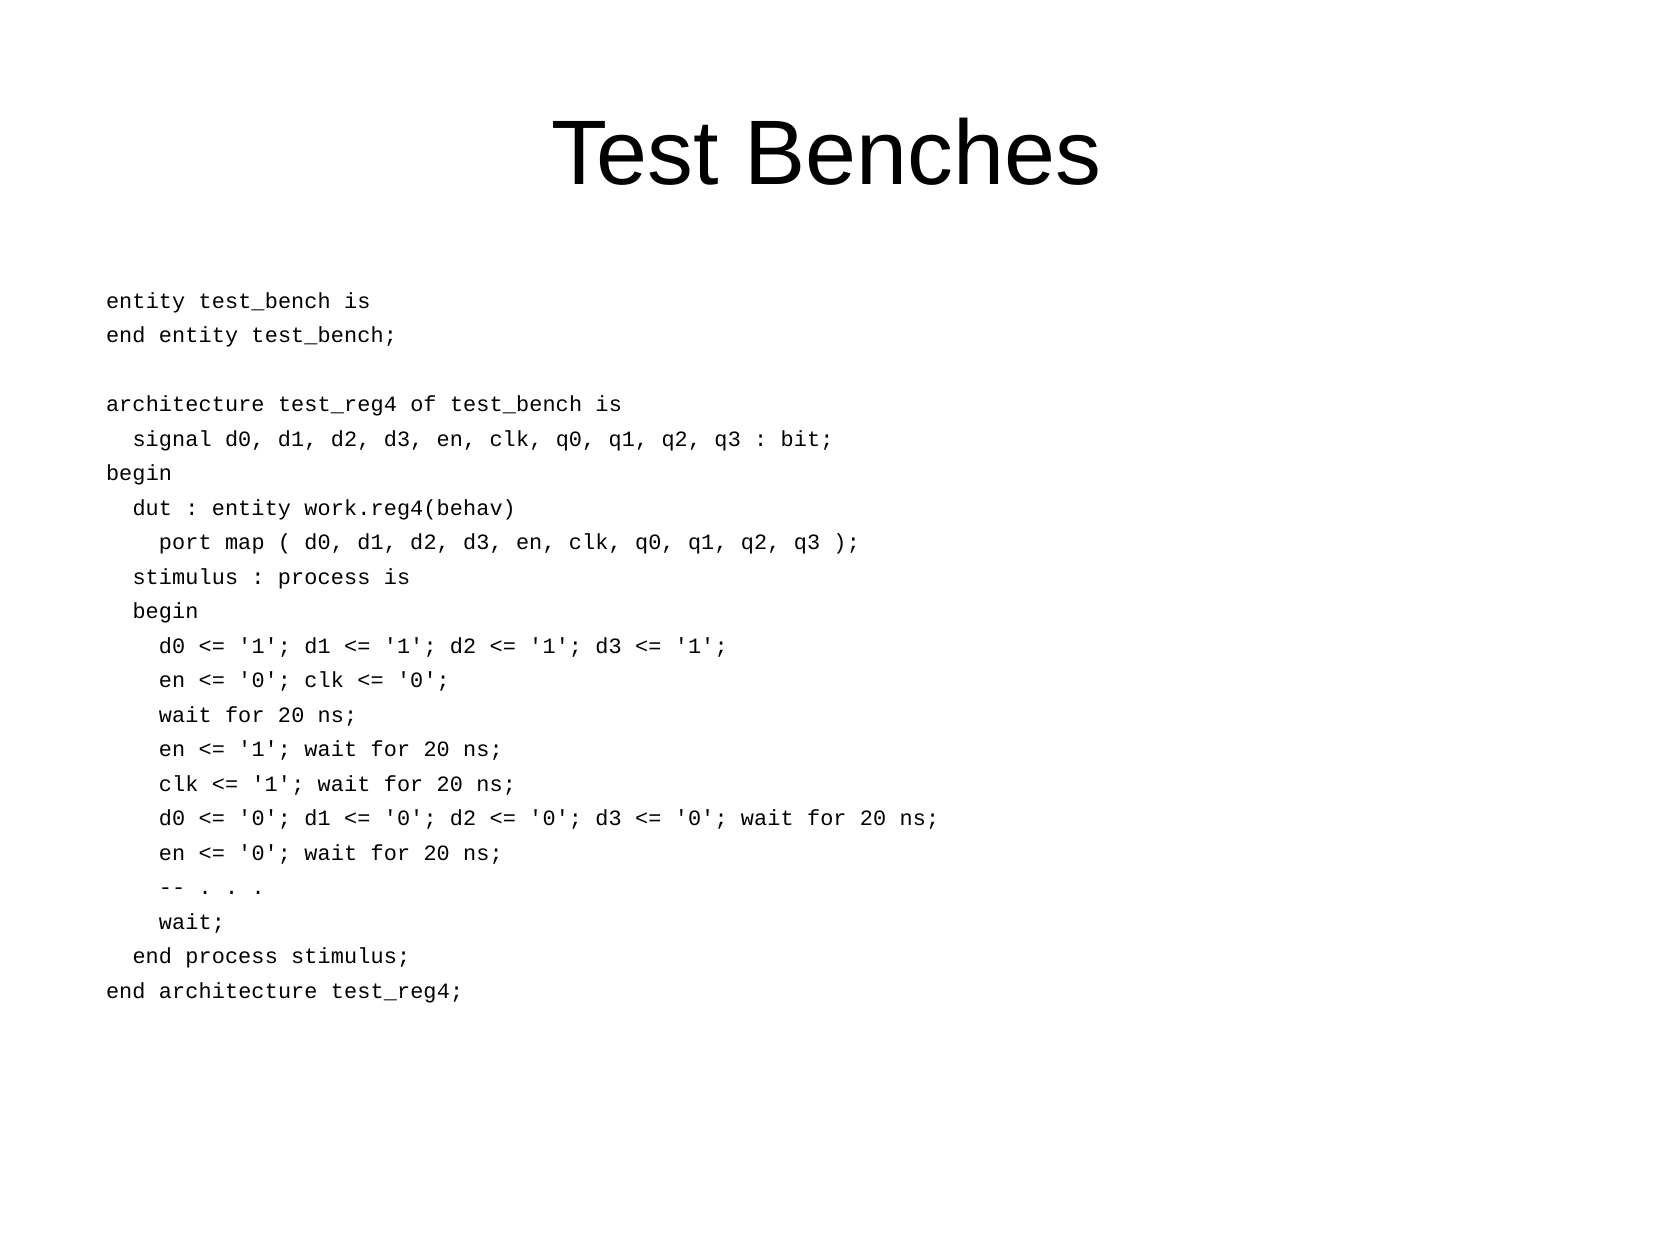

# Test Benches
entity test_bench is
end entity test_bench;
architecture test_reg4 of test_bench is
 signal d0, d1, d2, d3, en, clk, q0, q1, q2, q3 : bit;
begin
 dut : entity work.reg4(behav)
 port map ( d0, d1, d2, d3, en, clk, q0, q1, q2, q3 );
 stimulus : process is
 begin
 d0 <= '1'; d1 <= '1'; d2 <= '1'; d3 <= '1';
 en <= '0'; clk <= '0';
 wait for 20 ns;
 en <= '1'; wait for 20 ns;
 clk <= '1'; wait for 20 ns;
 d0 <= '0'; d1 <= '0'; d2 <= '0'; d3 <= '0'; wait for 20 ns;
 en <= '0'; wait for 20 ns;
 -- . . .
 wait;
 end process stimulus;
end architecture test_reg4;